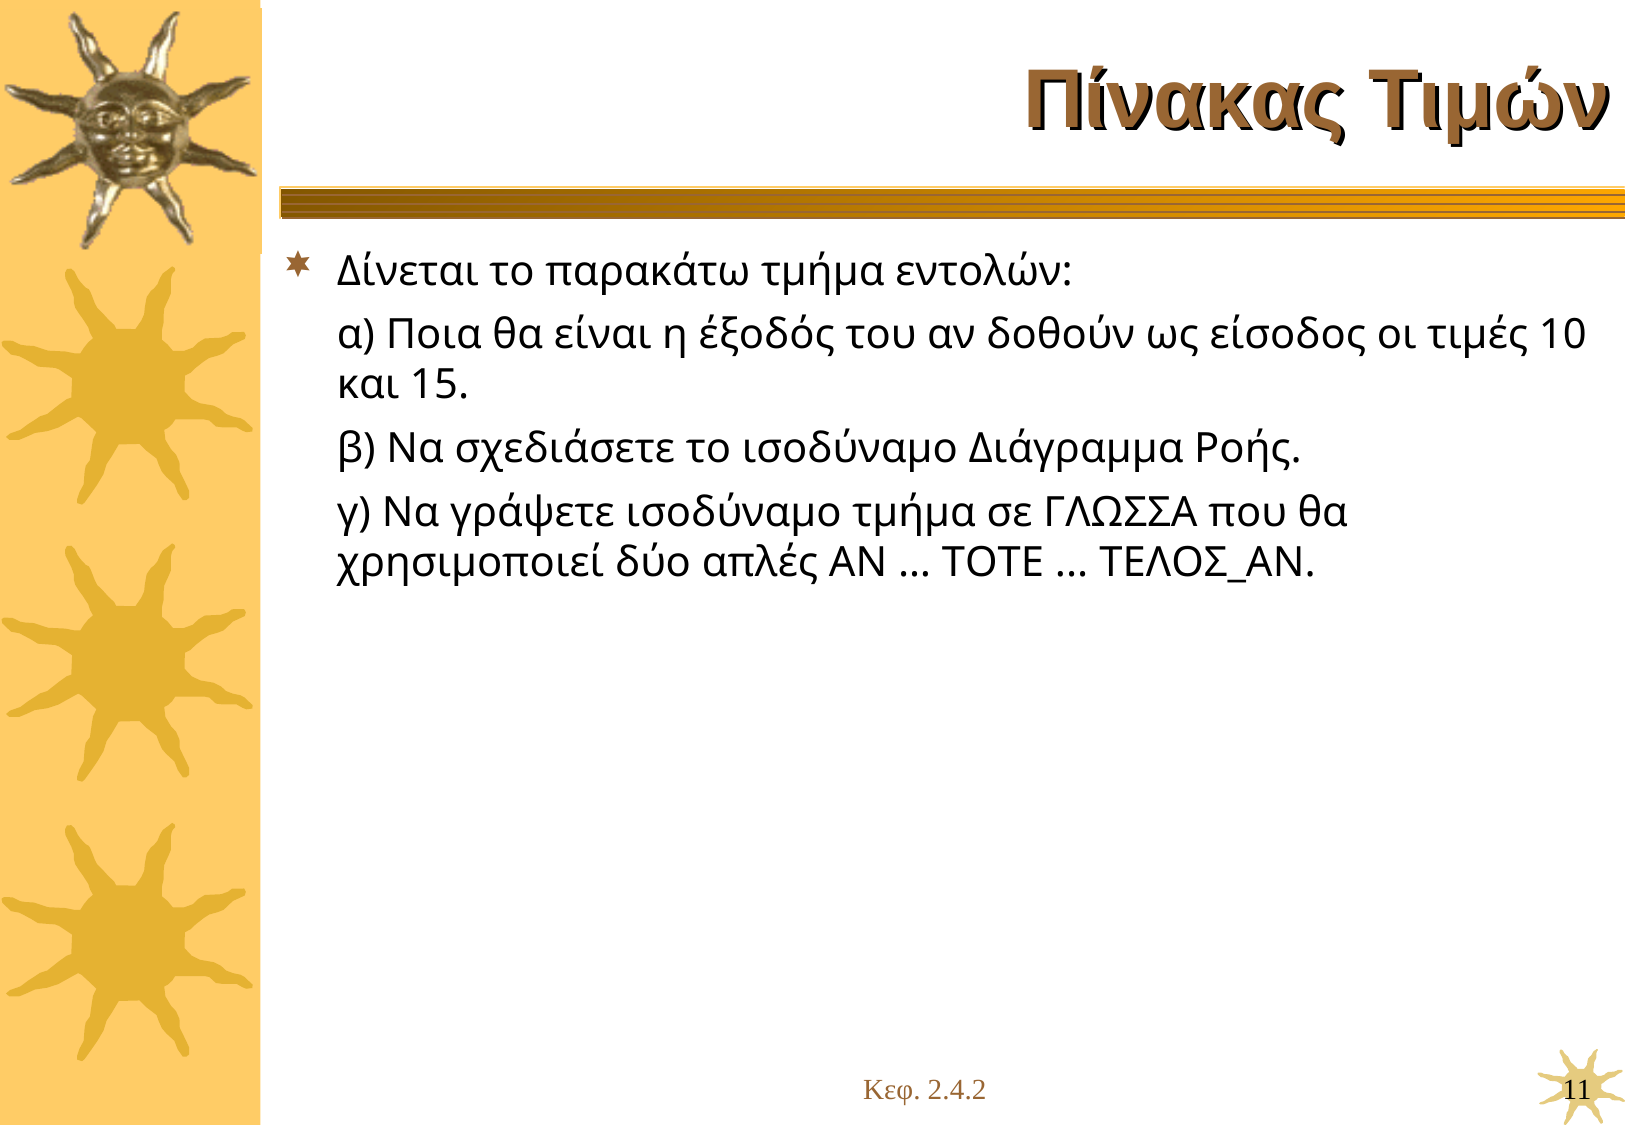

Πίνακας Τιμών
Δίνεται το παρακάτω τμήμα εντολών:
α) Ποια θα είναι η έξοδός του αν δοθούν ως είσοδος οι τιμές 10 και 15.
β) Να σχεδιάσετε το ισοδύναμο Διάγραμμα Ροής.
γ) Να γράψετε ισοδύναμο τμήμα σε ΓΛΩΣΣΑ που θα χρησιμοποιεί δύο απλές ΑΝ … ΤΟΤΕ ... ΤΕΛΟΣ_ΑΝ.
Κεφ. 2.4.2
11